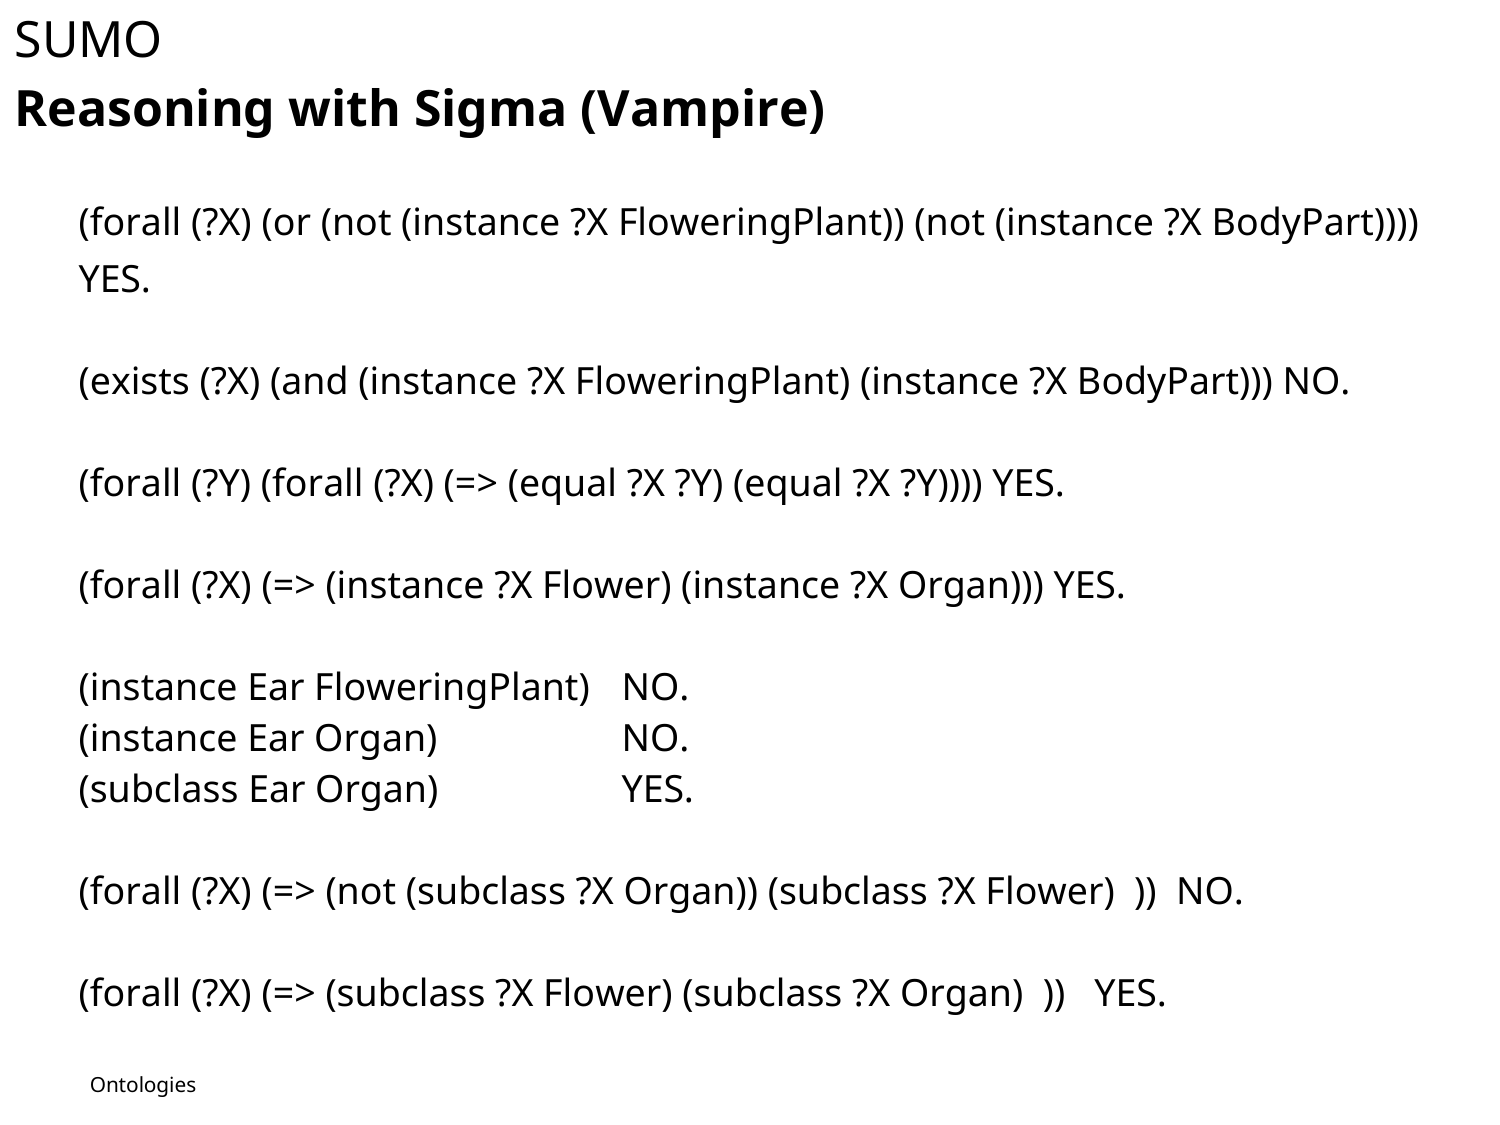

SUMO
Reasoning with Sigma (Vampire)
# (forall (?X) (or (not (instance ?X FloweringPlant)) (not (instance ?X BodyPart)))) YES.
(exists (?X) (and (instance ?X FloweringPlant) (instance ?X BodyPart))) NO.
(forall (?Y) (forall (?X) (=> (equal ?X ?Y) (equal ?X ?Y)))) YES.
(forall (?X) (=> (instance ?X Flower) (instance ?X Organ))) YES.
(instance Ear FloweringPlant) 	NO.
(instance Ear Organ) 		NO.
(subclass Ear Organ) 	YES.
(forall (?X) (=> (not (subclass ?X Organ)) (subclass ?X Flower) )) NO.
(forall (?X) (=> (subclass ?X Flower) (subclass ?X Organ) )) YES.